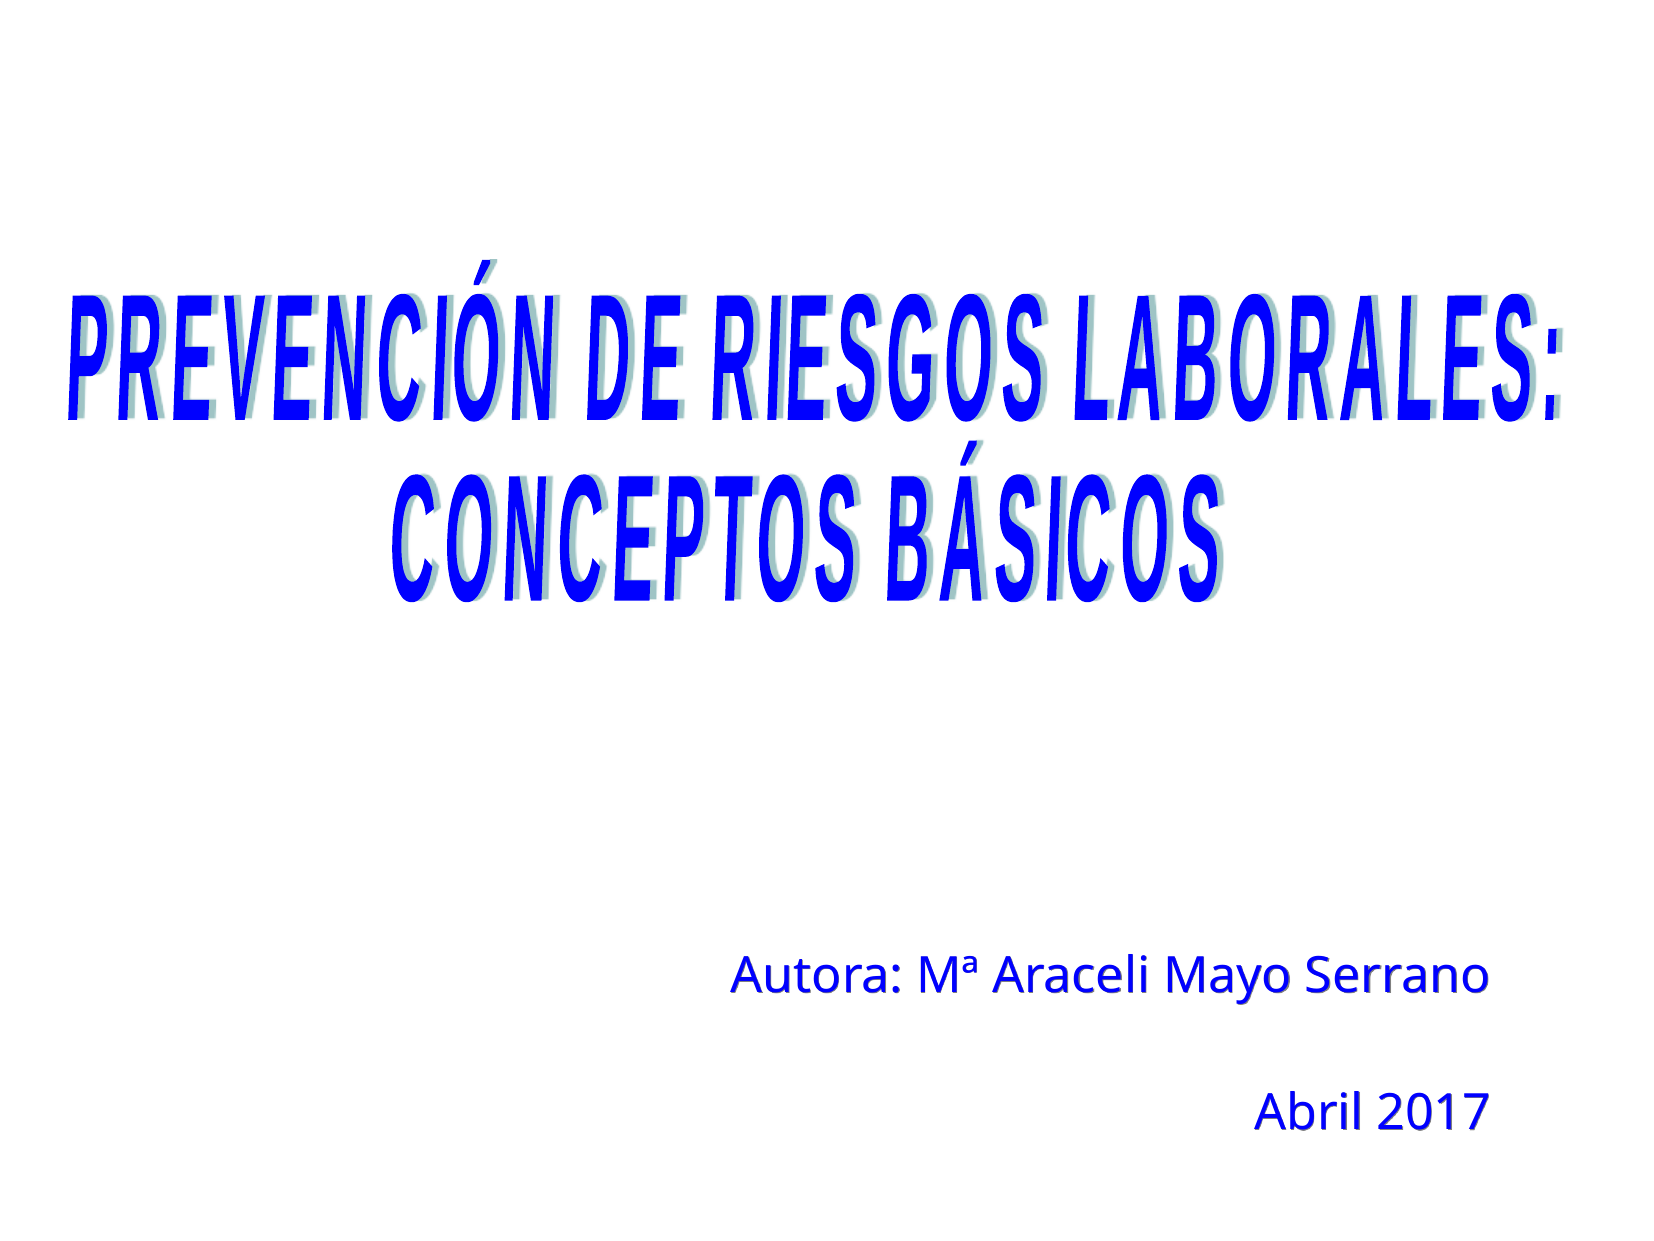

PREVENCIÓN DE RIESGOS LABORALES:
CONCEPTOS BÁSICOS
Autora: Mª Araceli Mayo Serrano
Abril 2017